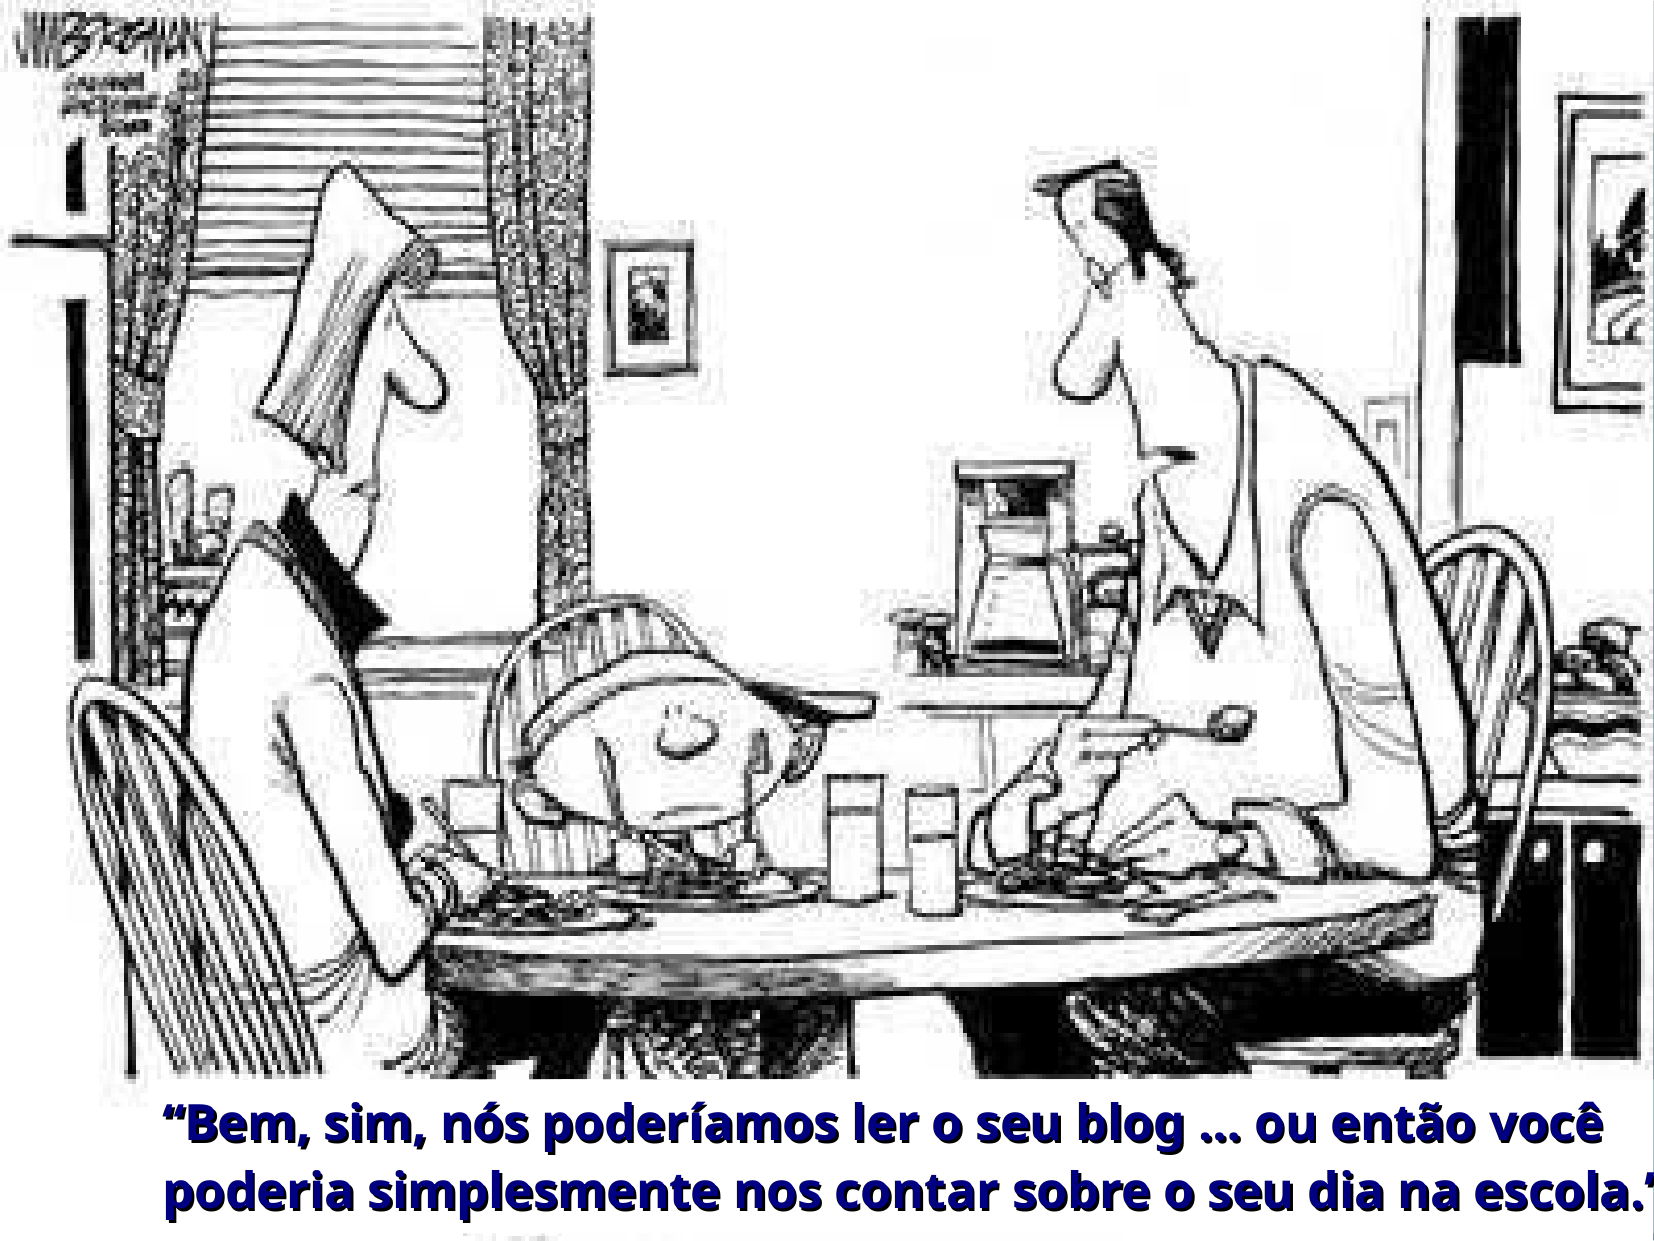

#
“Bem, sim, nós poderíamos ler o seu blog … ou então você
poderia simplesmente nos contar sobre o seu dia na escola.”